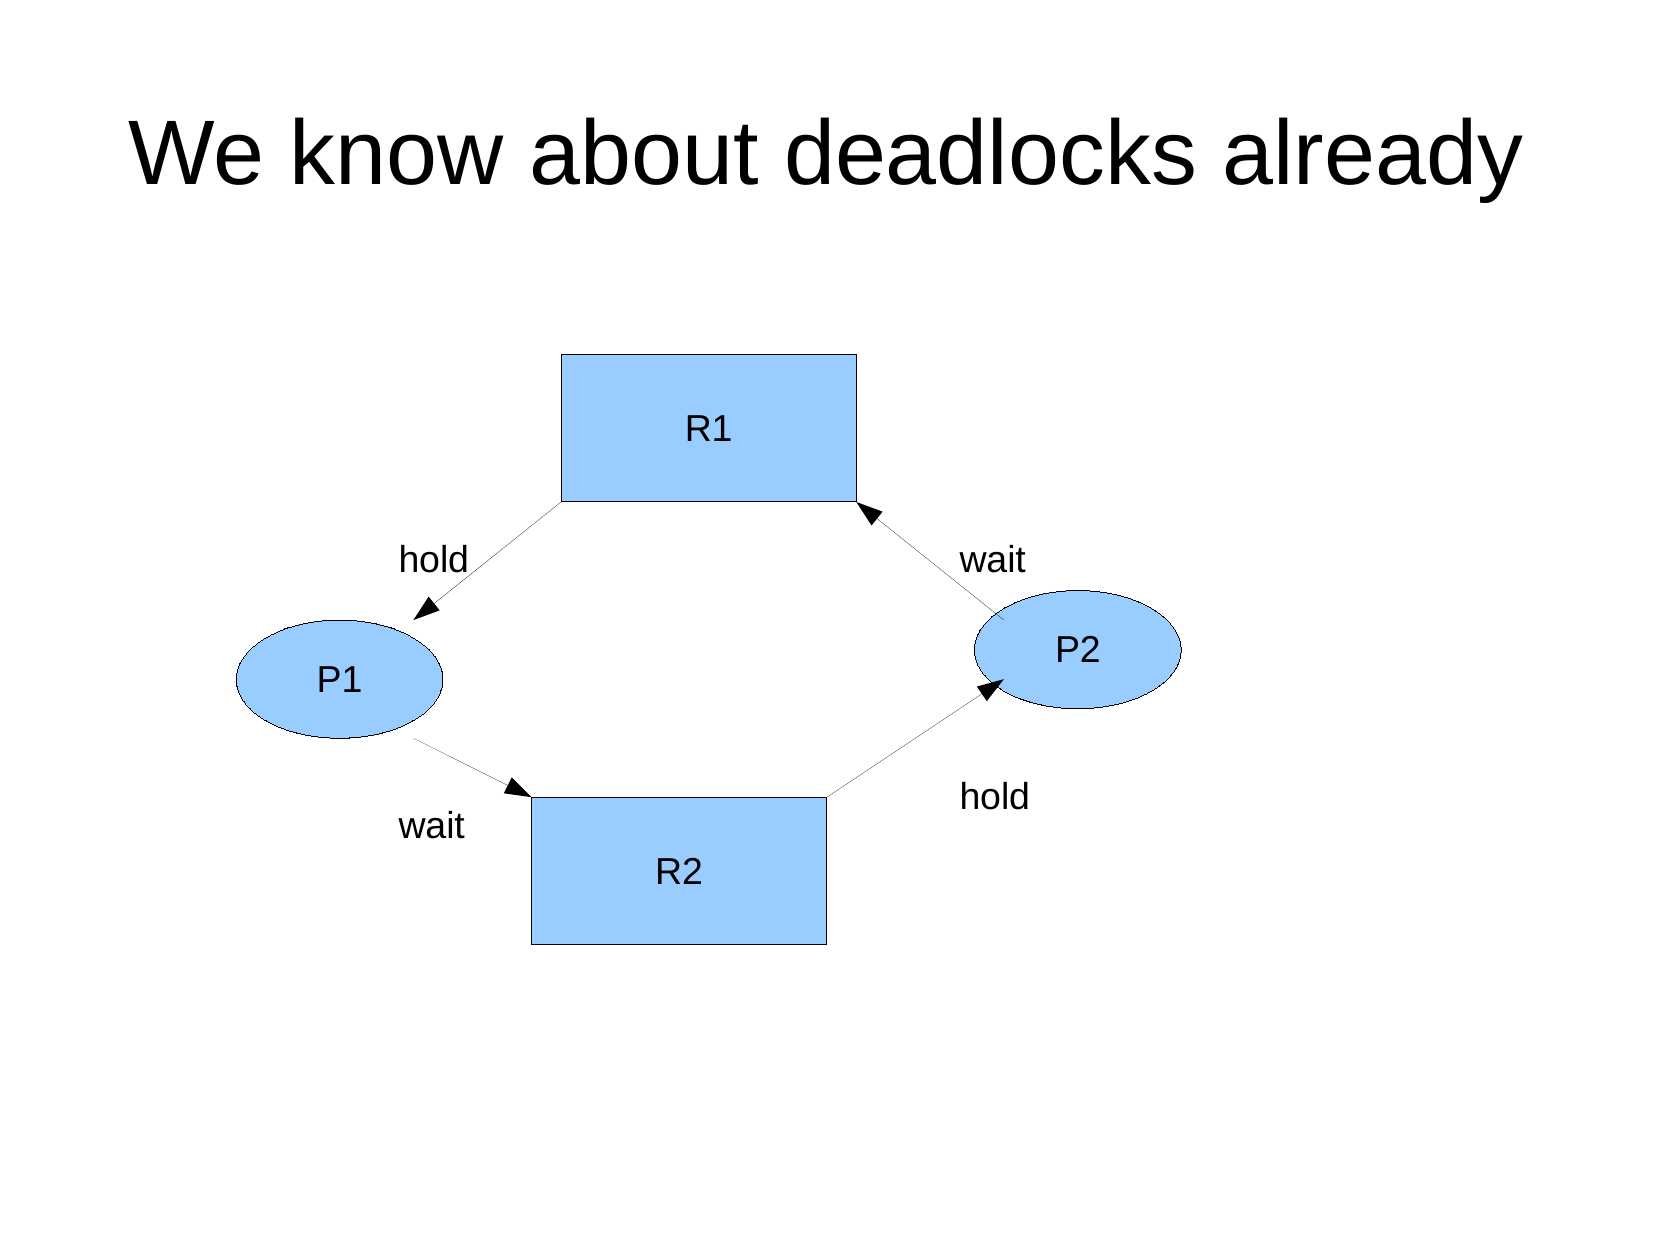

# We know about deadlocks already
R1
hold
wait
P2
P1
hold
wait
R2